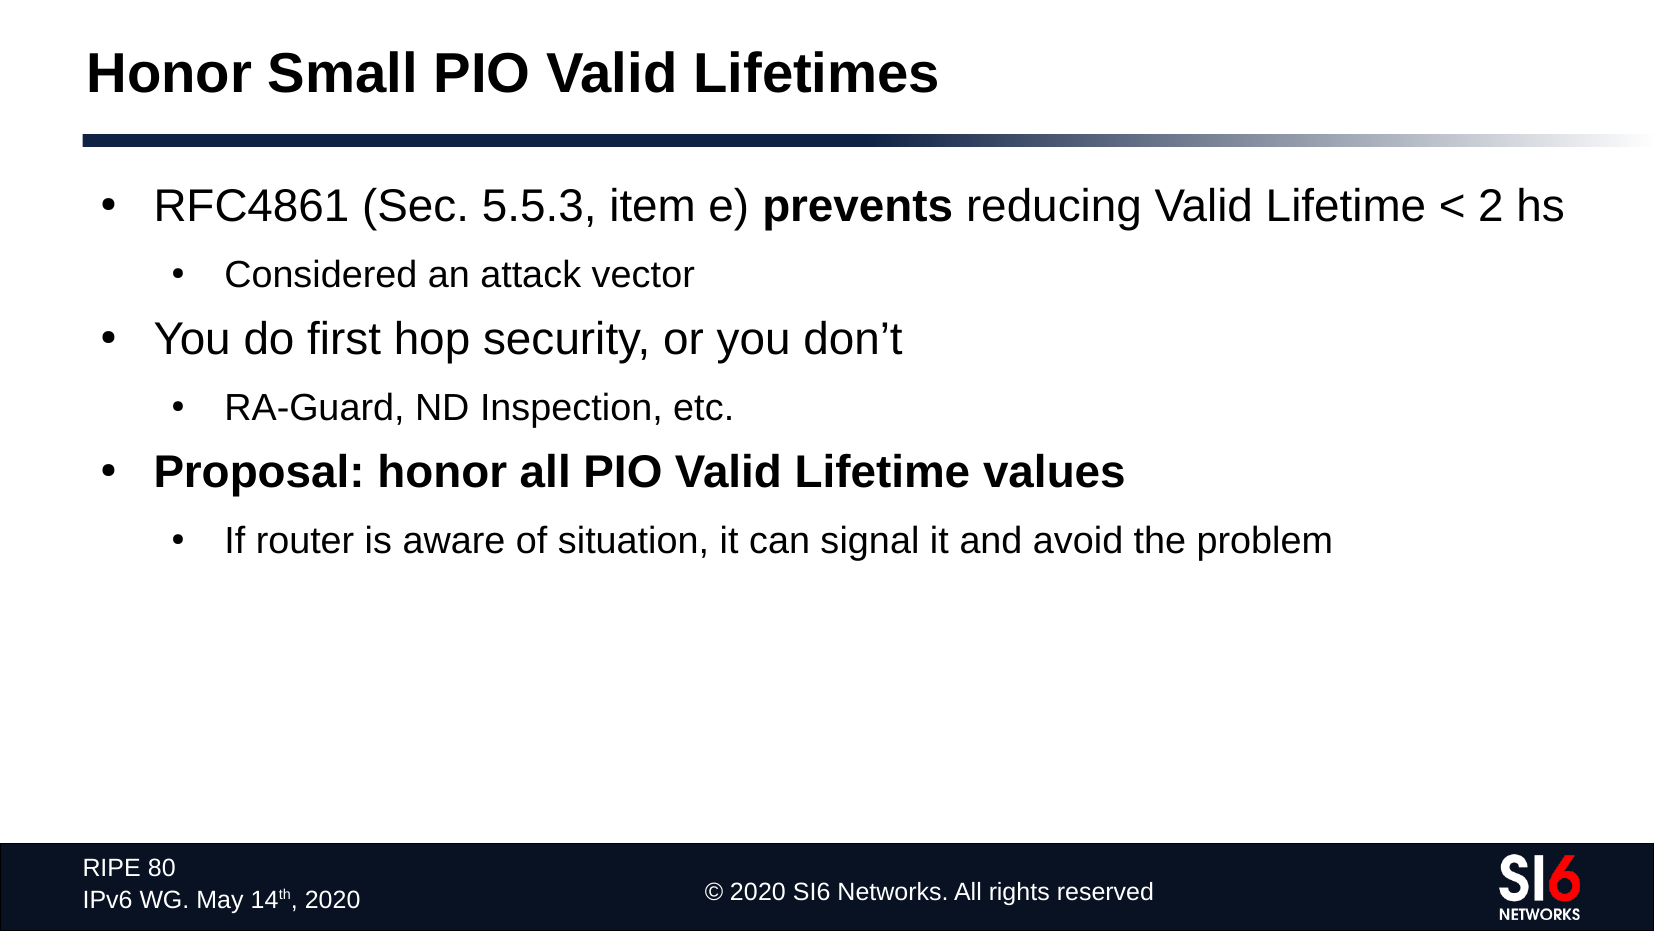

# Honor Small PIO Valid Lifetimes
RFC4861 (Sec. 5.5.3, item e) prevents reducing Valid Lifetime < 2 hs
Considered an attack vector
You do first hop security, or you don’t
RA-Guard, ND Inspection, etc.
Proposal: honor all PIO Valid Lifetime values
If router is aware of situation, it can signal it and avoid the problem